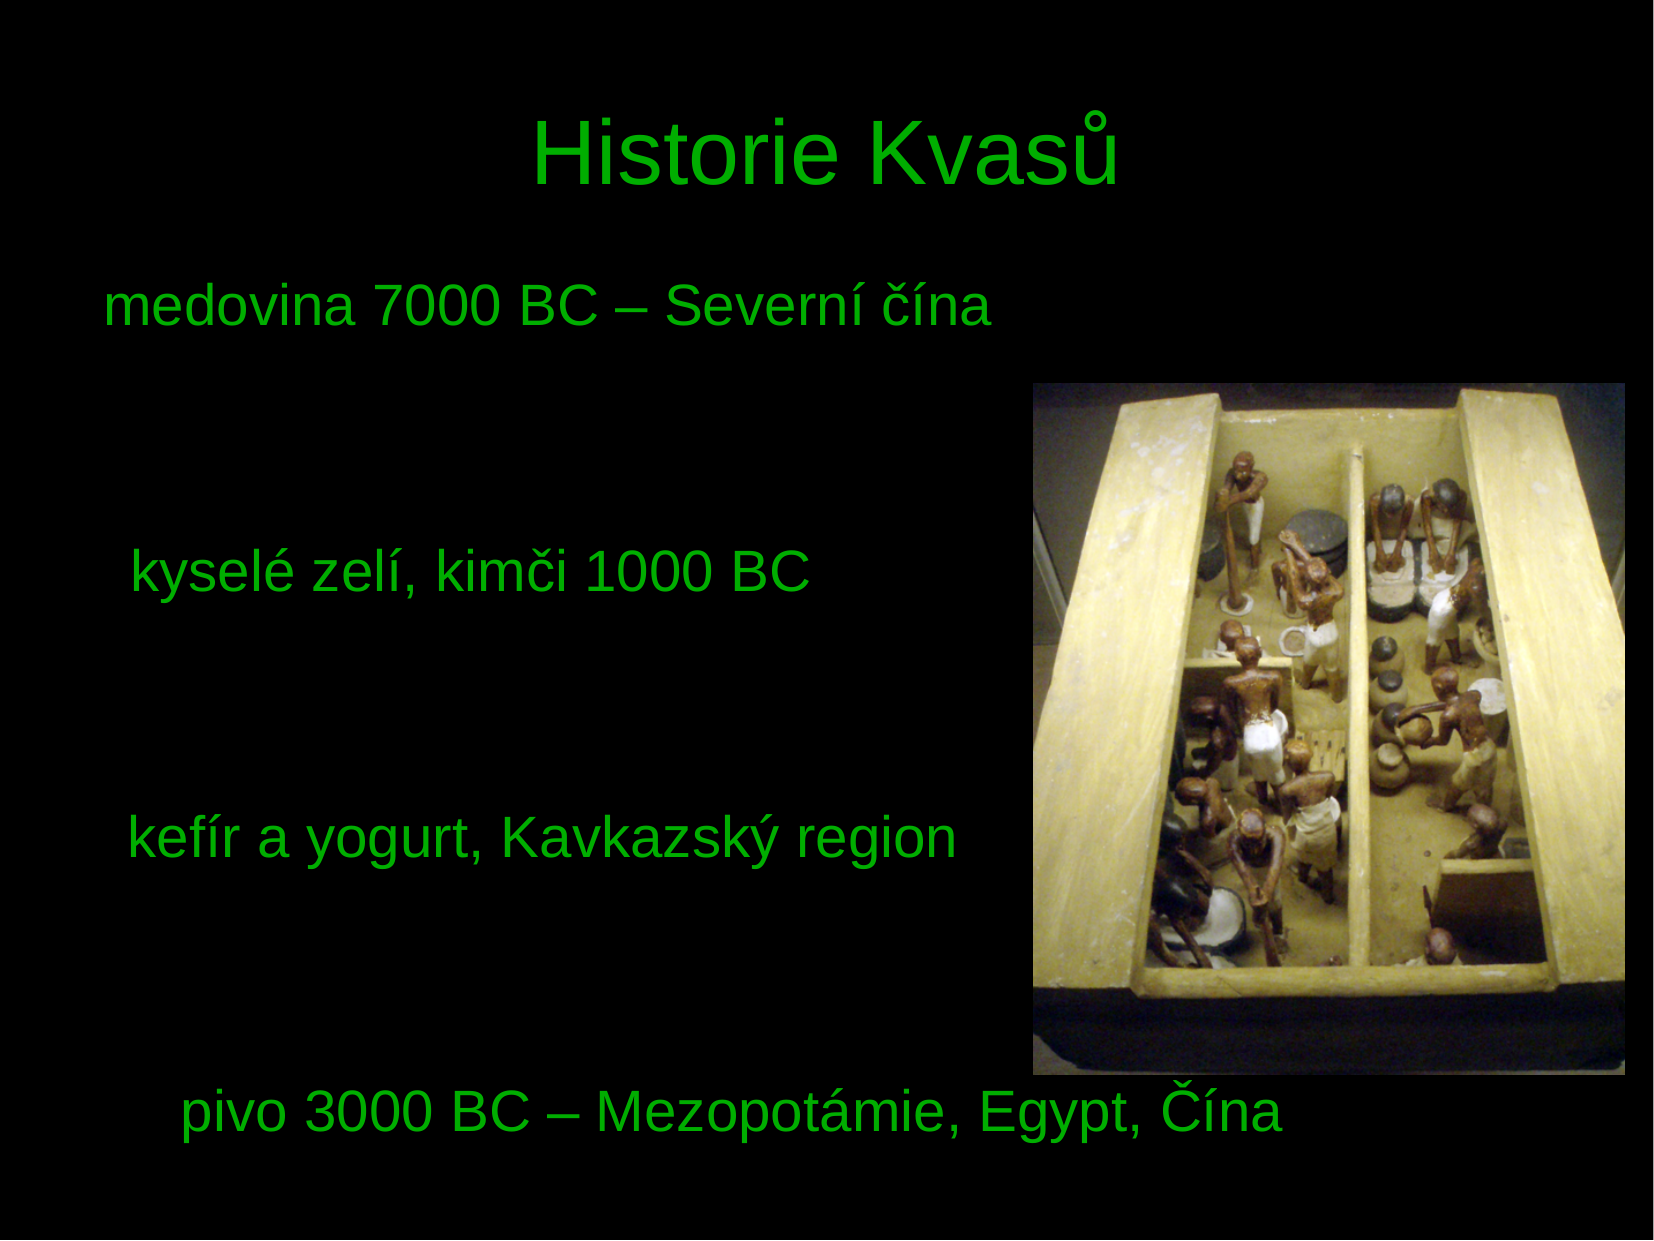

# Historie Kvasů
medovina 7000 BC – Severní čína
kyselé zelí, kimči 1000 BC
kefír a yogurt, Kavkazský region
pivo 3000 BC – Mezopotámie, Egypt, Čína